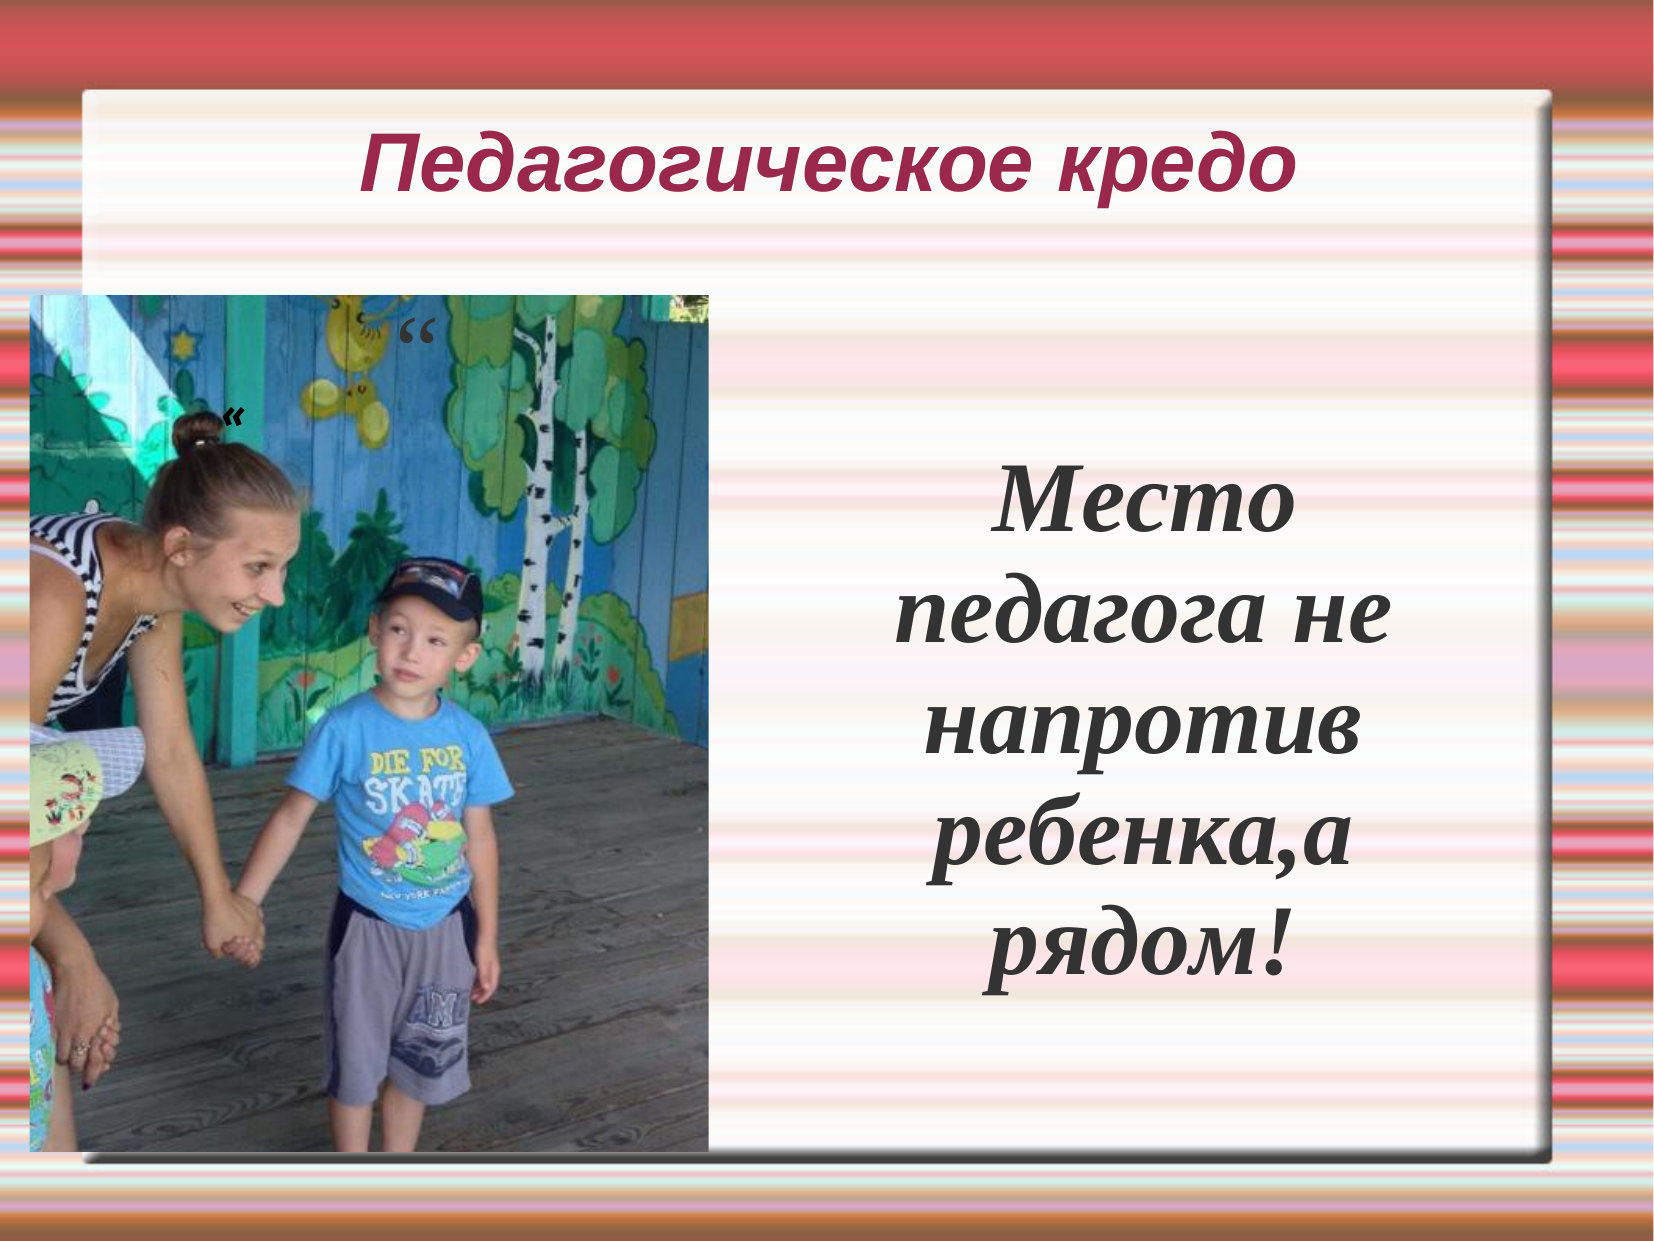

# Педагогическое кредо
 “
«
Место педагога не напротив ребенка,а рядом!